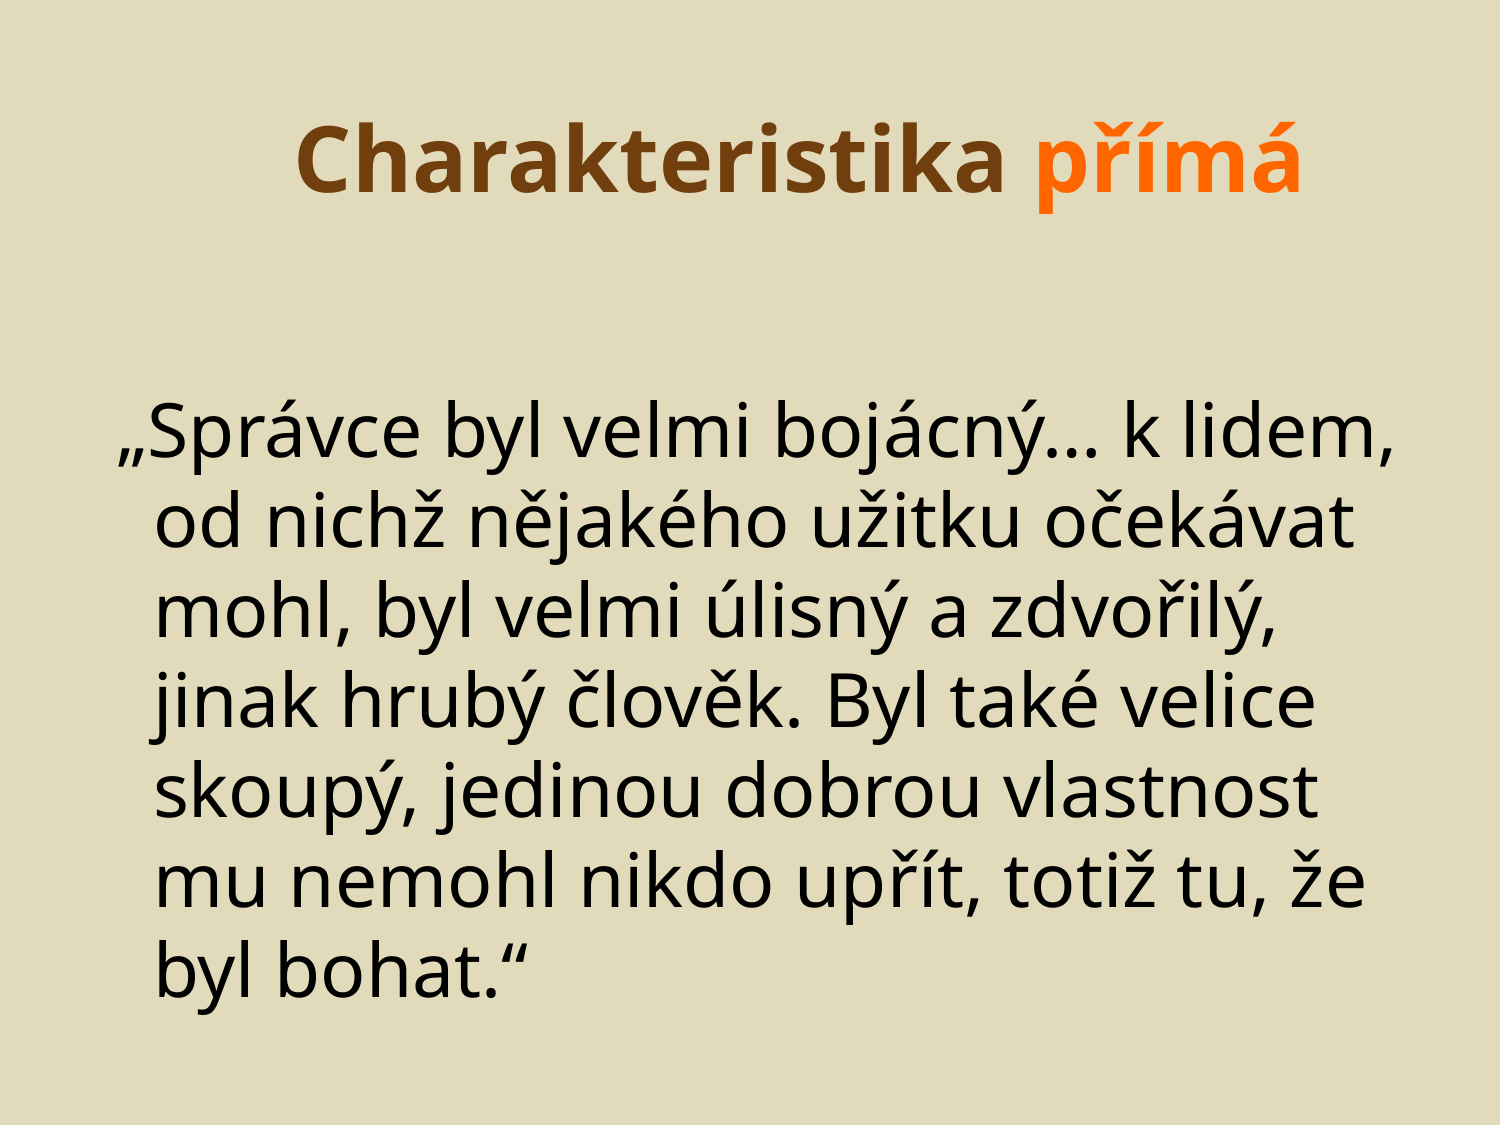

# Charakteristika přímá
 „Správce byl velmi bojácný… k lidem, od nichž nějakého užitku očekávat mohl, byl velmi úlisný a zdvořilý, jinak hrubý člověk. Byl také velice skoupý, jedinou dobrou vlastnost mu nemohl nikdo upřít, totiž tu, že byl bohat.“